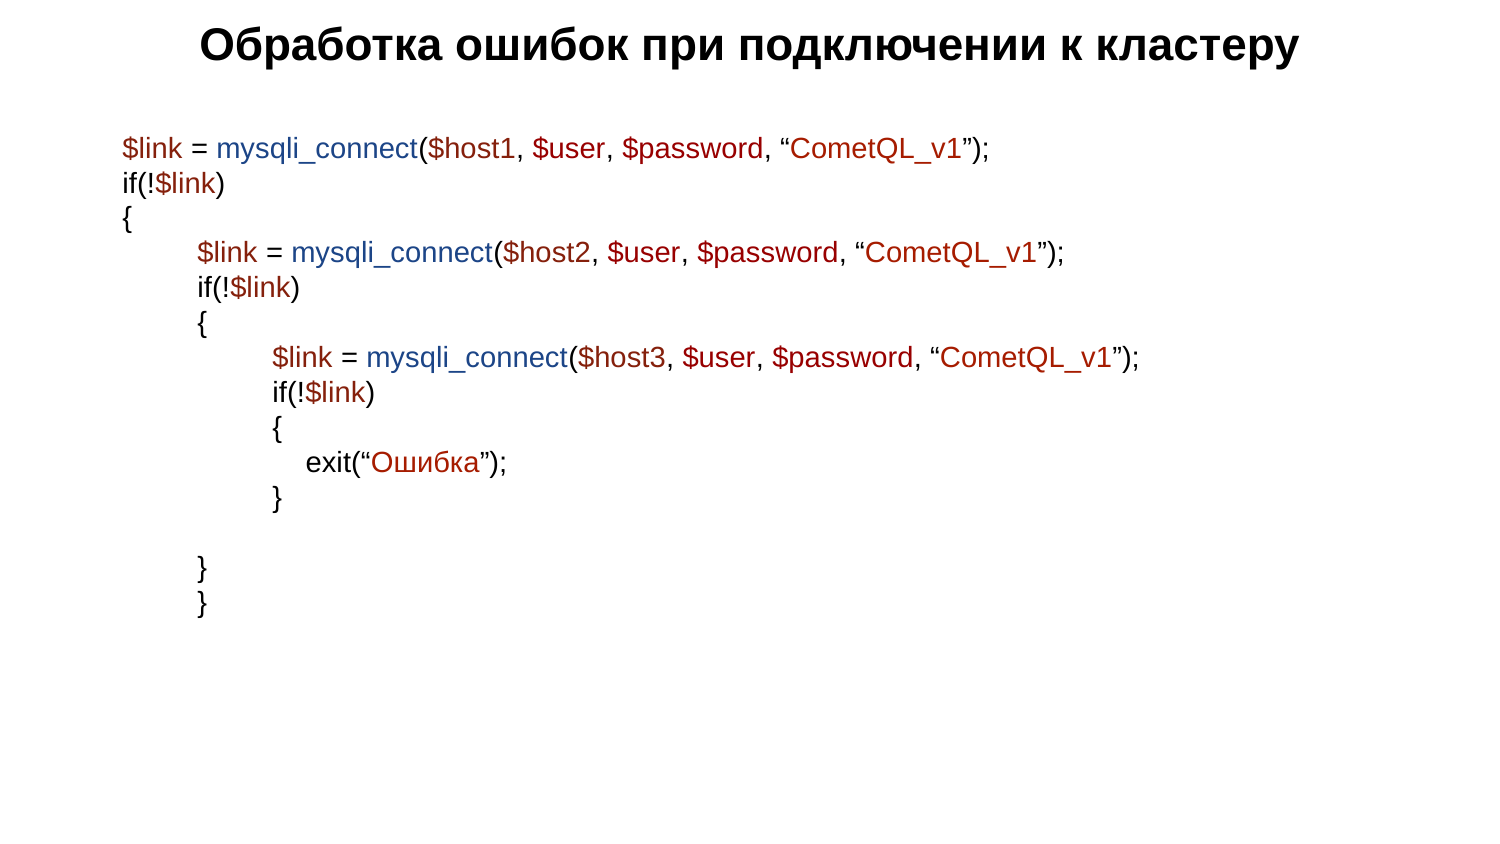

Обработка ошибок при подключении к кластеру
$link = mysqli_connect($host1, $user, $password, “CometQL_v1”);
if(!$link)
{
 	$link = mysqli_connect($host2, $user, $password, “CometQL_v1”);
if(!$link)
{
 	$link = mysqli_connect($host3, $user, $password, “CometQL_v1”);
if(!$link)
{
 exit(“Ошибка”);
}
}
}